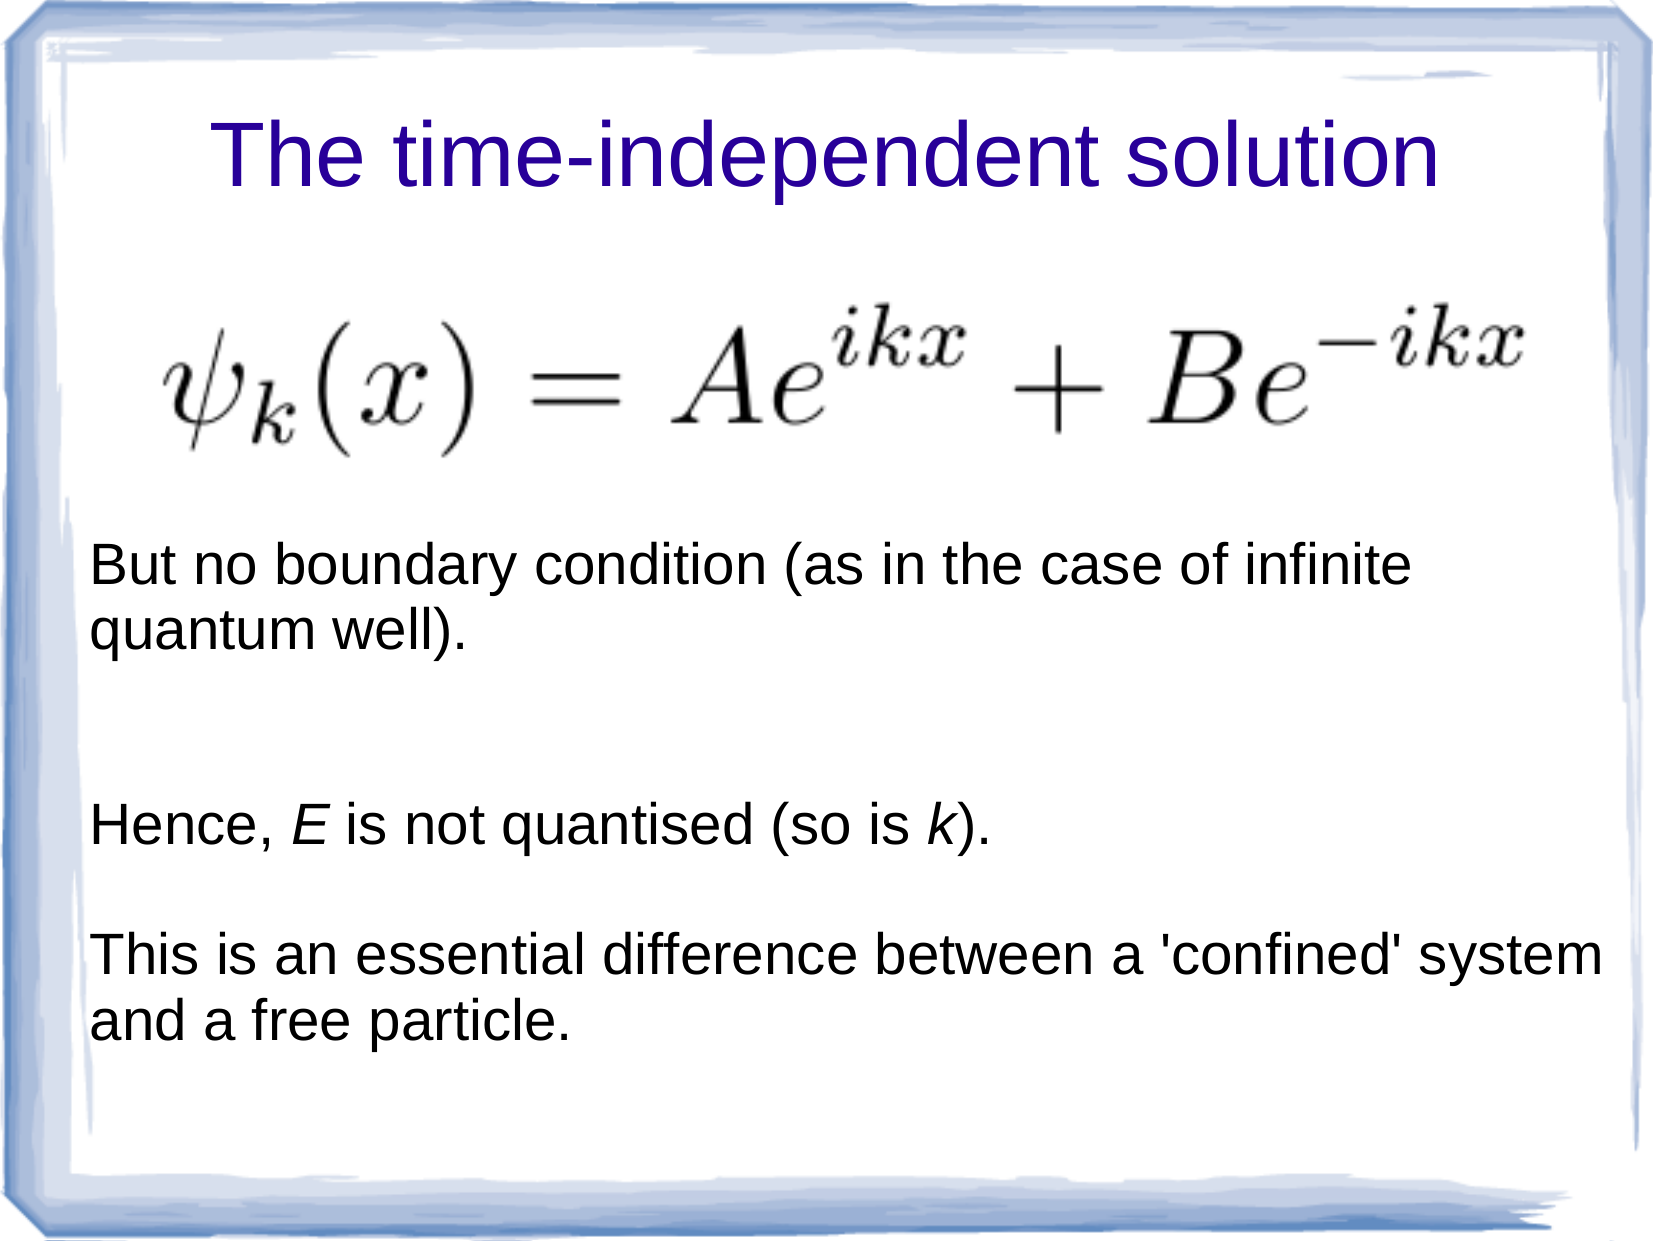

# The time-independent solution
But no boundary condition (as in the case of infinite quantum well).
Hence, E is not quantised (so is k).
This is an essential difference between a 'confined' system and a free particle.